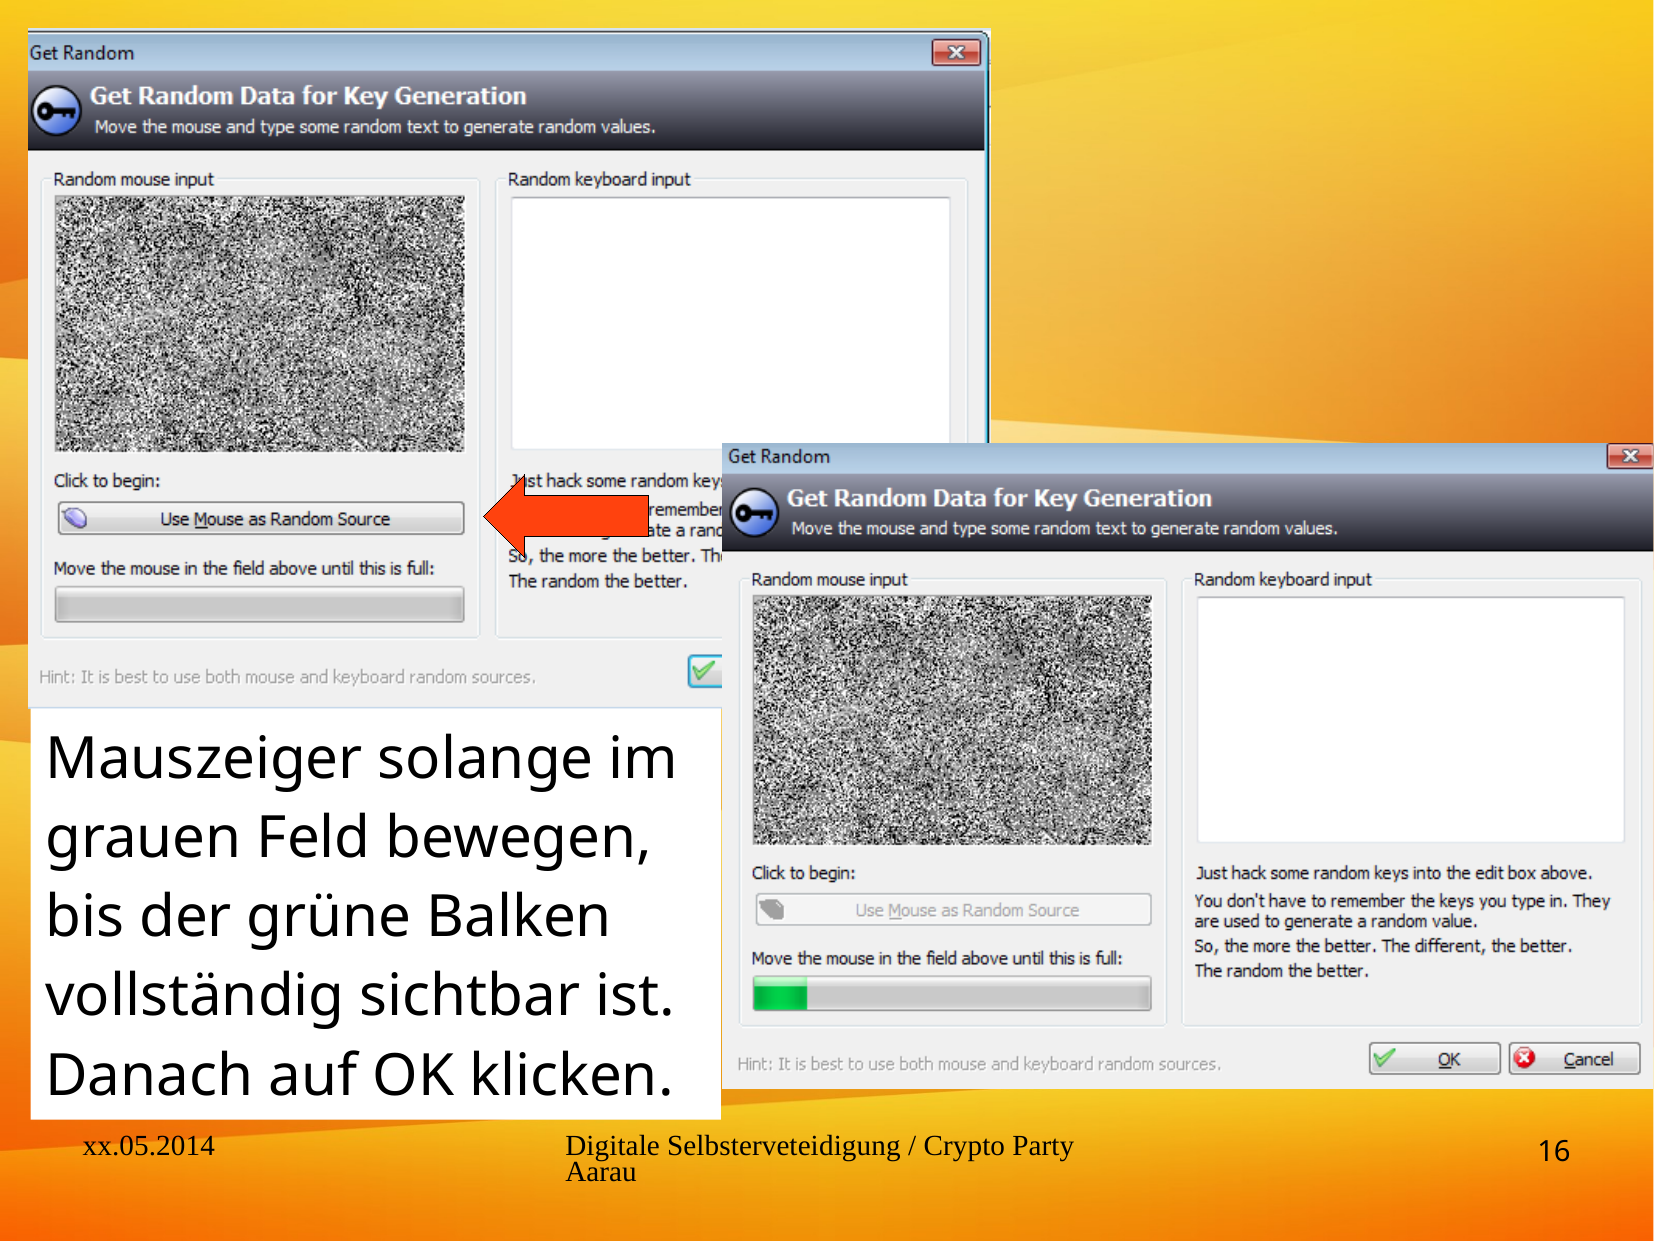

Mauszeiger solange im grauen Feld bewegen, bis der grüne Balken vollständig sichtbar ist. Danach auf OK klicken.
xx.05.2014
Digitale Selbsterveteidigung / Crypto Party Aarau
16